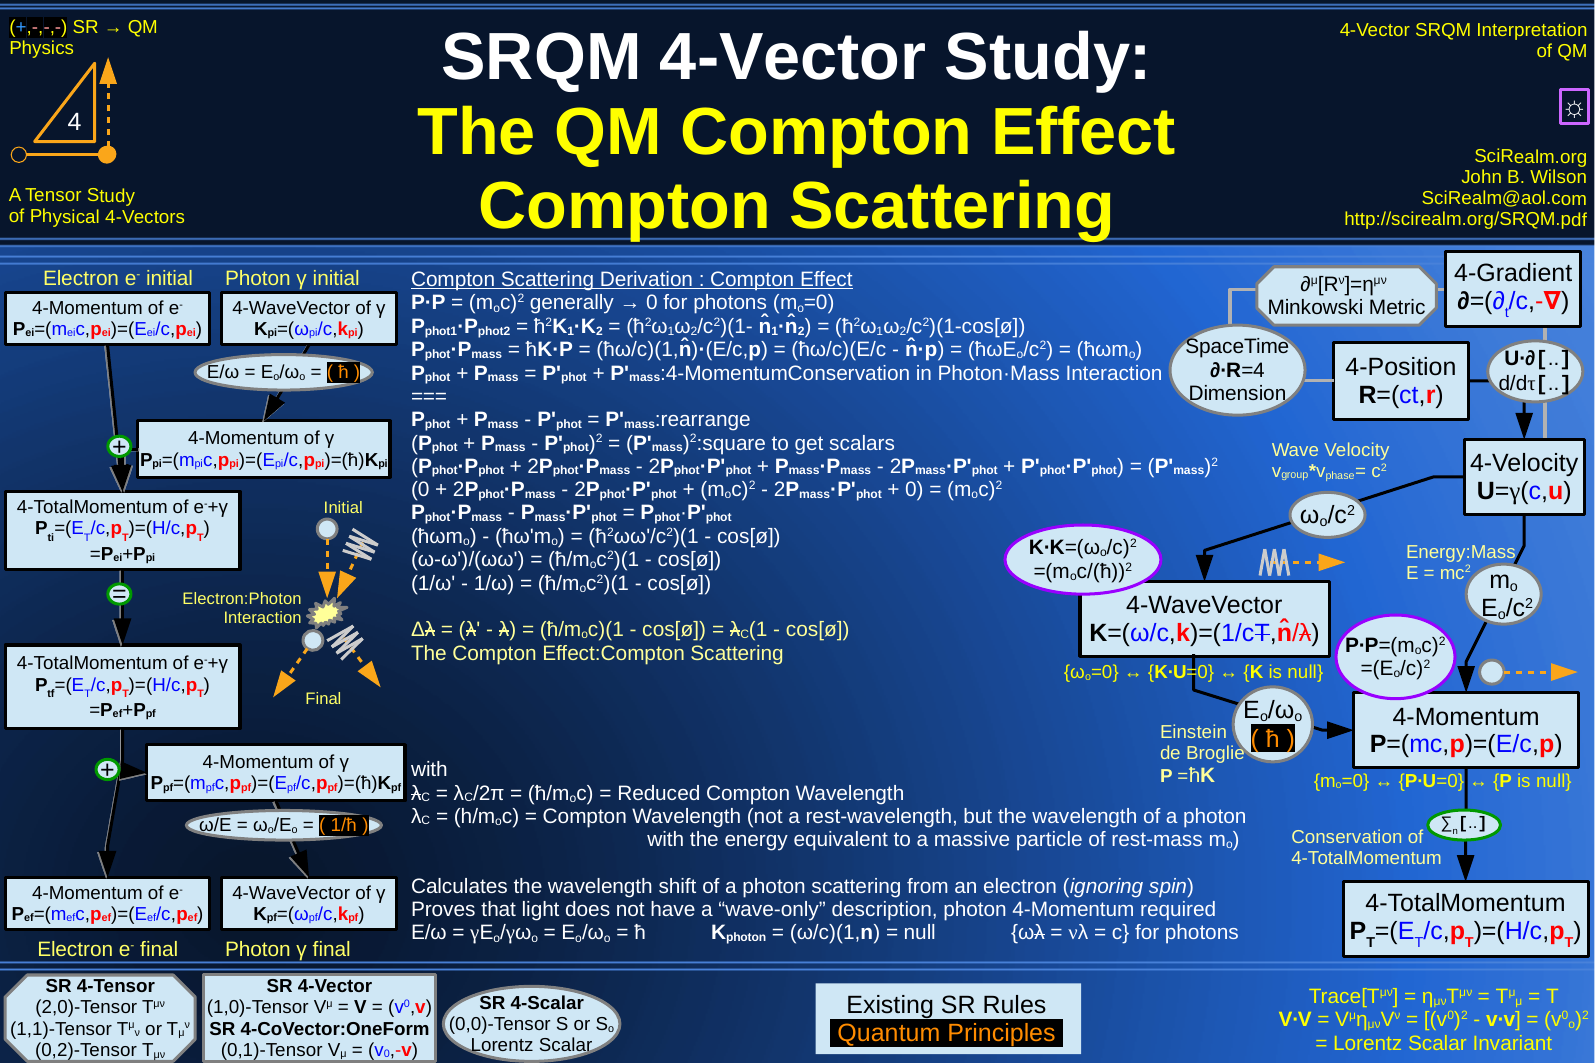

(+,-,-,-) SR → QM
Physics
A Tensor Study
of Physical 4-Vectors
4-Vector SRQM Interpretation
of QM
SciRealm.org
John B. Wilson
SciRealm@aol.com
http://scirealm.org/SRQM.pdf
# SRQM 4-Vector Study: The QM Compton Effect Compton Scattering
4
☼
4-Gradient
∂=(∂t/c,-∇)
Electron e- initial
Photon γ initial
Compton Scattering Derivation : Compton Effect
P·P = (moc)2 generally → 0 for photons (mo=0)
Pphot1·Pphot2 = ћ2K1·K2 = (ћ2ω1ω2/c2)(1- n̂1·n̂2) = (ћ2ω1ω2/c2)(1-cos[ø])
Pphot·Pmass = ћK·P = (ћω/c)(1,n̂)·(E/c,p) = (ћω/c)(E/c - n̂·p) = (ћωEo/c2) = (ћωmo)
Pphot + Pmass = P'phot + P'mass:4-MomentumConservation in Photon·Mass Interaction
===
Pphot + Pmass - P'phot = P'mass:rearrange
(Pphot + Pmass - P'phot)2 = (P'mass)2:square to get scalars
(Pphot·Pphot + 2Pphot·Pmass - 2Pphot·P'phot + Pmass·Pmass - 2Pmass·P'phot + P'phot·P'phot) = (P'mass)2
(0 + 2Pphot·Pmass - 2Pphot·P'phot + (moc)2 - 2Pmass·P'phot + 0) = (moc)2
Pphot·Pmass - Pmass·P'phot = Pphot·P'phot
(ћωmo) - (ћω'mo) = (ћ2ωω'/c2)(1 - cos[ø])
(ω-ω')/(ωω') = (ћ/moc2)(1 - cos[ø])
(1/ω' - 1/ω) = (ћ/moc2)(1 - cos[ø])
Δλ = (λ' - λ) = (ћ/moc)(1 - cos[ø]) = λC(1 - cos[ø])
The Compton Effect:Compton Scattering
with
λC = λC/2π = (ћ/moc) = Reduced Compton Wavelength
λC = (h/moc) = Compton Wavelength (not a rest-wavelength, but the wavelength of a photon
			 with the energy equivalent to a massive particle of rest-mass mo)
Calculates the wavelength shift of a photon scattering from an electron (ignoring spin)
Proves that light does not have a “wave-only” description, photon 4-Momentum required
E/ω = γEo/γωo = Eo/ωo = ћ	Kphoton = (ω/c)(1,n) = null		{ωλ = νλ = c} for photons
∂μ[Rν]=ημν
Minkowski Metric
4-Momentum of e-
Pei=(meic,pei)=(Eei/c,pei)
4-WaveVector of γ
Kpi=(ωpi/c,kpi)
SpaceTime
∂∙R=4
Dimension
 U∙∂[..]
d/dτ[..]
4-Position
R=(ct,r)
E/ω = Eo/ωo = ( ћ )
4-Momentum of γ
Ppi=(mpic,ppi)=(Epi/c,ppi)=(ћ)Kpi
Wave Velocity
vgroup*vphase= c2
+
4-Velocity
U=γ(c,u)
Initial
Final
4-TotalMomentum of e-+γ
Pti=(ET/c,pT)=(H/c,pT)
=Pei+Ppi
ωo/c2
K∙K=(ωo/c)2
=(moc/(ћ))2
Energy:Mass
E = mc2
mo
 Eo/c2
4-WaveVector
K=(ω/c,k)=(1/cT,n̂/λ)
Electron:Photon
Interaction
=
P∙P=(moc)2
=(Eo/c)2
4-TotalMomentum of e-+γ
Ptf=(ET/c,pT)=(H/c,pT)
=Pef+Ppf
{ωo=0} ↔ {K∙U=0} ↔ {K is null}
Eo/ωo
( ћ )
4-Momentum
P=(mc,p)=(E/c,p)
Einstein
de Broglie
P =ћK
4-Momentum of γ
Ppf=(mpfc,ppf)=(Epf/c,ppf)=(ћ)Kpf
+
{mo=0} ↔ {P∙U=0} ↔ {P is null}
∑n[..]
ω/E = ωo/Eo = ( 1/ћ )
Conservation of
4-TotalMomentum
4-Momentum of e-
Pef=(mefc,pef)=(Eef/c,pef)
4-WaveVector of γ
Kpf=(ωpf/c,kpf)
4-TotalMomentum
PT=(ET/c,pT)=(H/c,pT)
Electron e- final
Photon γ final
SR 4-Tensor
(2,0)-Tensor Tμν
(1,1)-Tensor Tμν or Tμν
(0,2)-Tensor Tμν
SR 4-Vector
(1,0)-Tensor Vμ = V = (v0,v)
SR 4-CoVector:OneForm
(0,1)-Tensor Vμ = (v0,-v)
Trace[Tμν] = ημνTμν = Tμμ = T
V∙V = VμημνVν = [(v0)2 - v∙v] = (v0o)2
= Lorentz Scalar Invariant
Existing SR Rules
 Quantum Principles
SR 4-Scalar
(0,0)-Tensor S or So
Lorentz Scalar